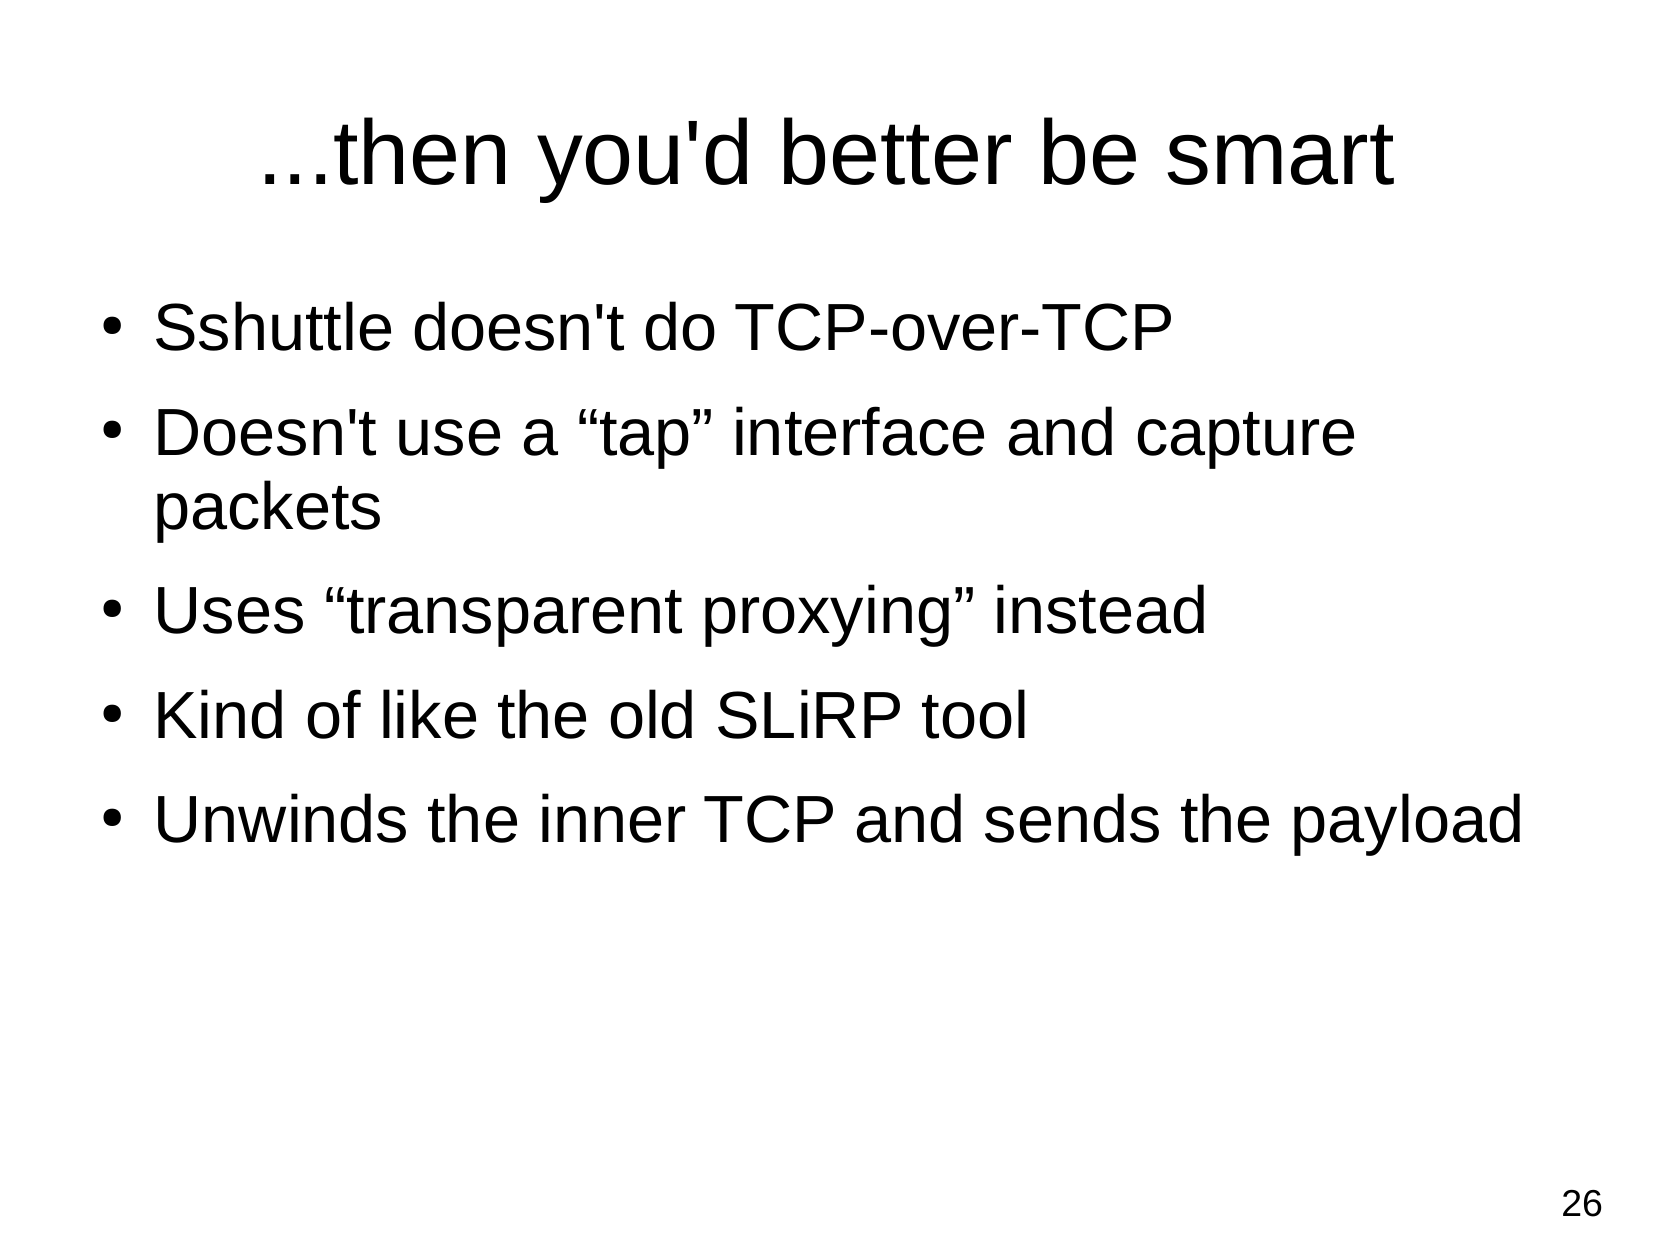

# ...then you'd better be smart
Sshuttle doesn't do TCP-over-TCP
Doesn't use a “tap” interface and capture packets
Uses “transparent proxying” instead
Kind of like the old SLiRP tool
Unwinds the inner TCP and sends the payload
26